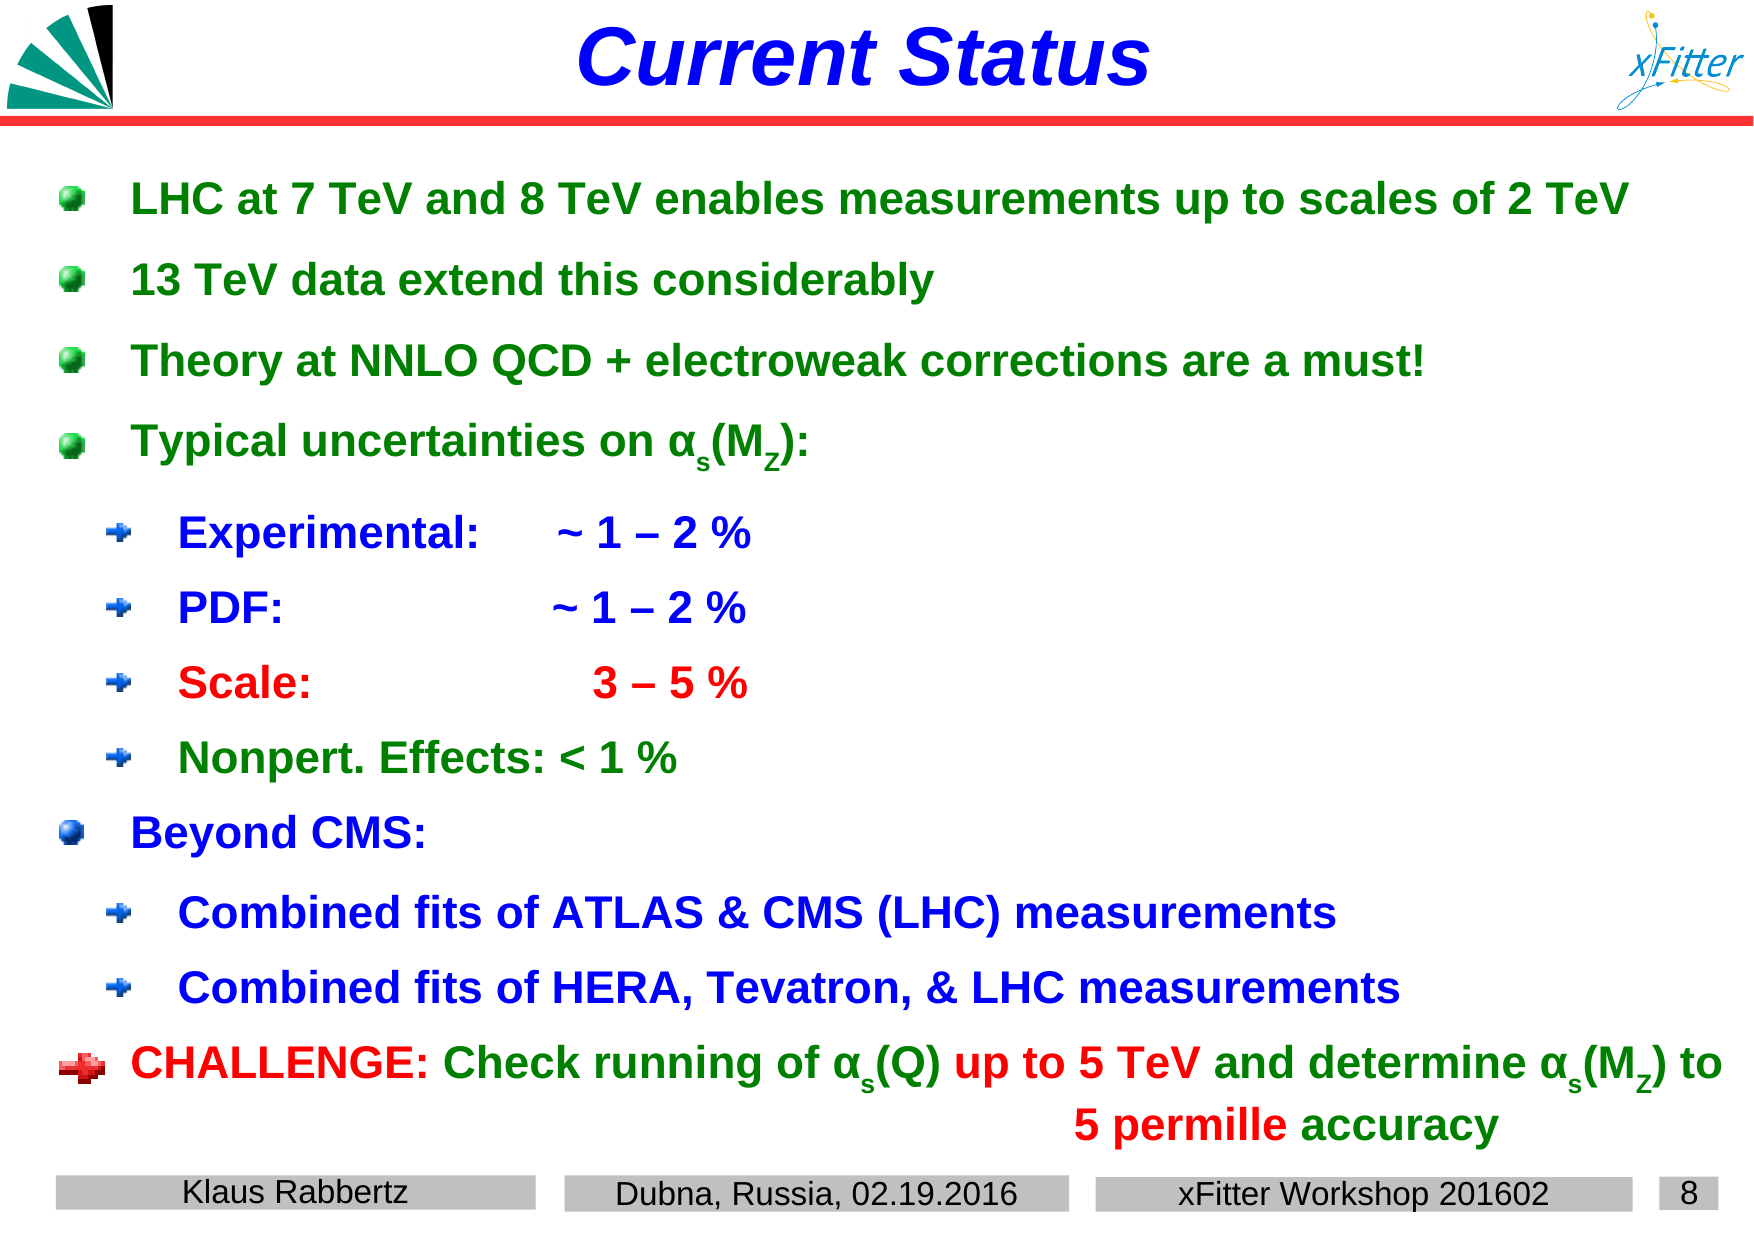

# Current Status
LHC at 7 TeV and 8 TeV enables measurements up to scales of 2 TeV
13 TeV data extend this considerably
Theory at NNLO QCD + electroweak corrections are a must!
Typical uncertainties on αs(MZ):
Experimental: ~ 1 – 2 %
PDF: ~ 1 – 2 %
Scale: 3 – 5 %
Nonpert. Effects: < 1 %
Beyond CMS:
Combined fits of ATLAS & CMS (LHC) measurements
Combined fits of HERA, Tevatron, & LHC measurements
CHALLENGE: Check running of αs(Q) up to 5 TeV and determine αs(MZ) to 5 permille accuracy